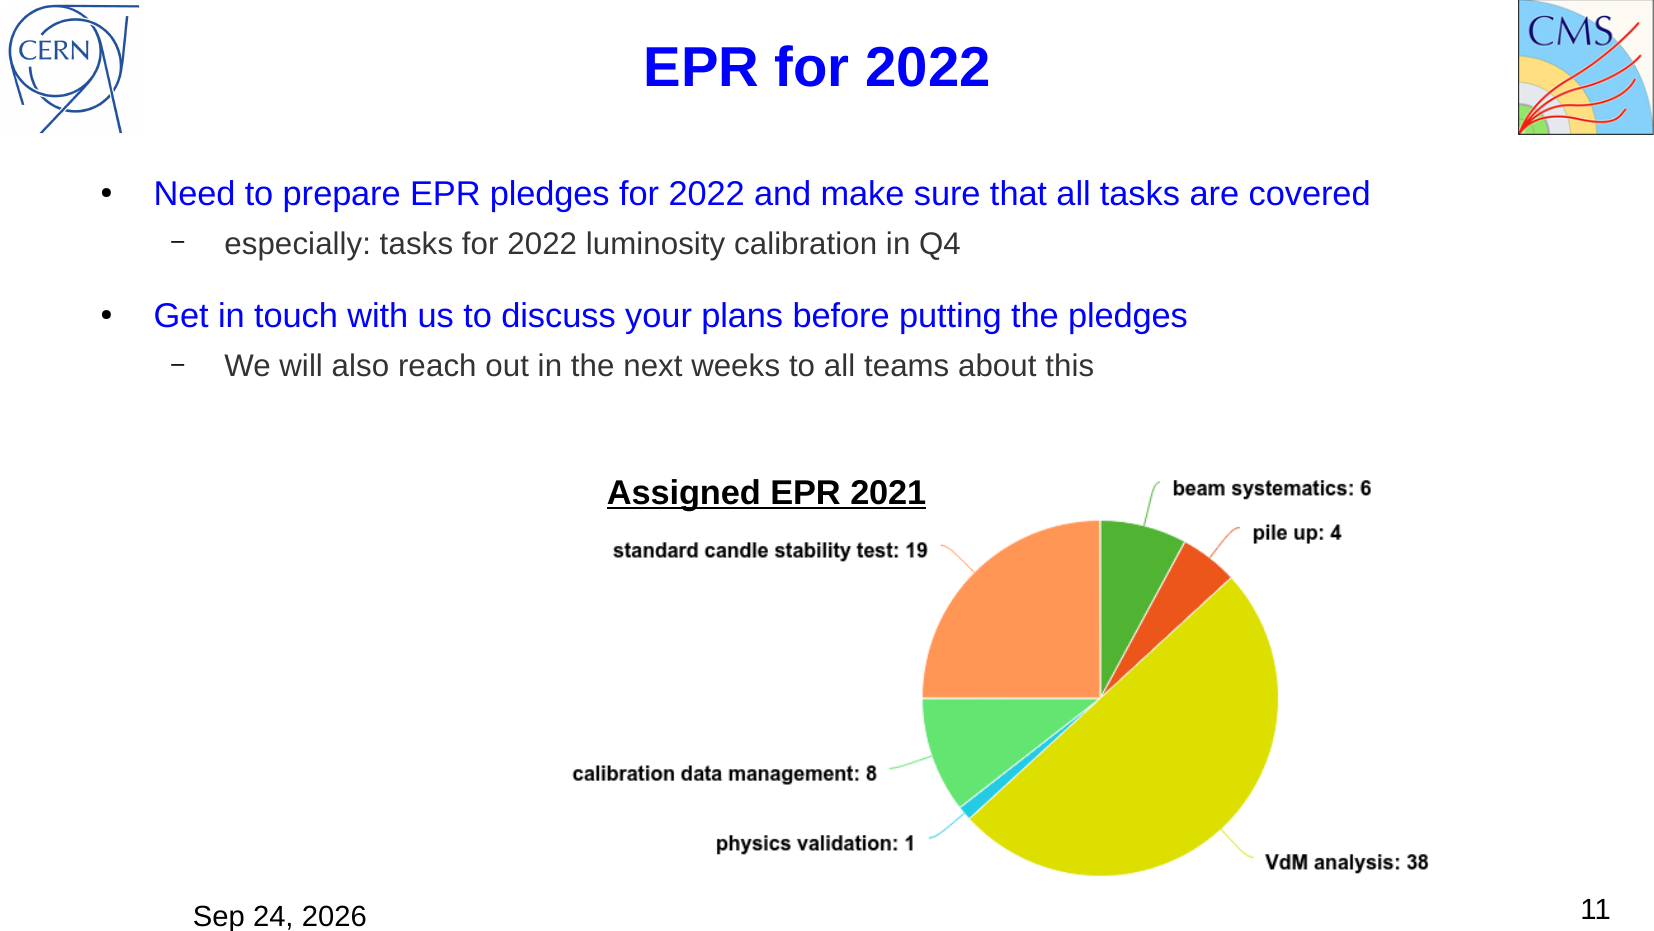

# EPR for 2022
Need to prepare EPR pledges for 2022 and make sure that all tasks are covered
especially: tasks for 2022 luminosity calibration in Q4
Get in touch with us to discuss your plans before putting the pledges
We will also reach out in the next weeks to all teams about this
Assigned EPR 2021